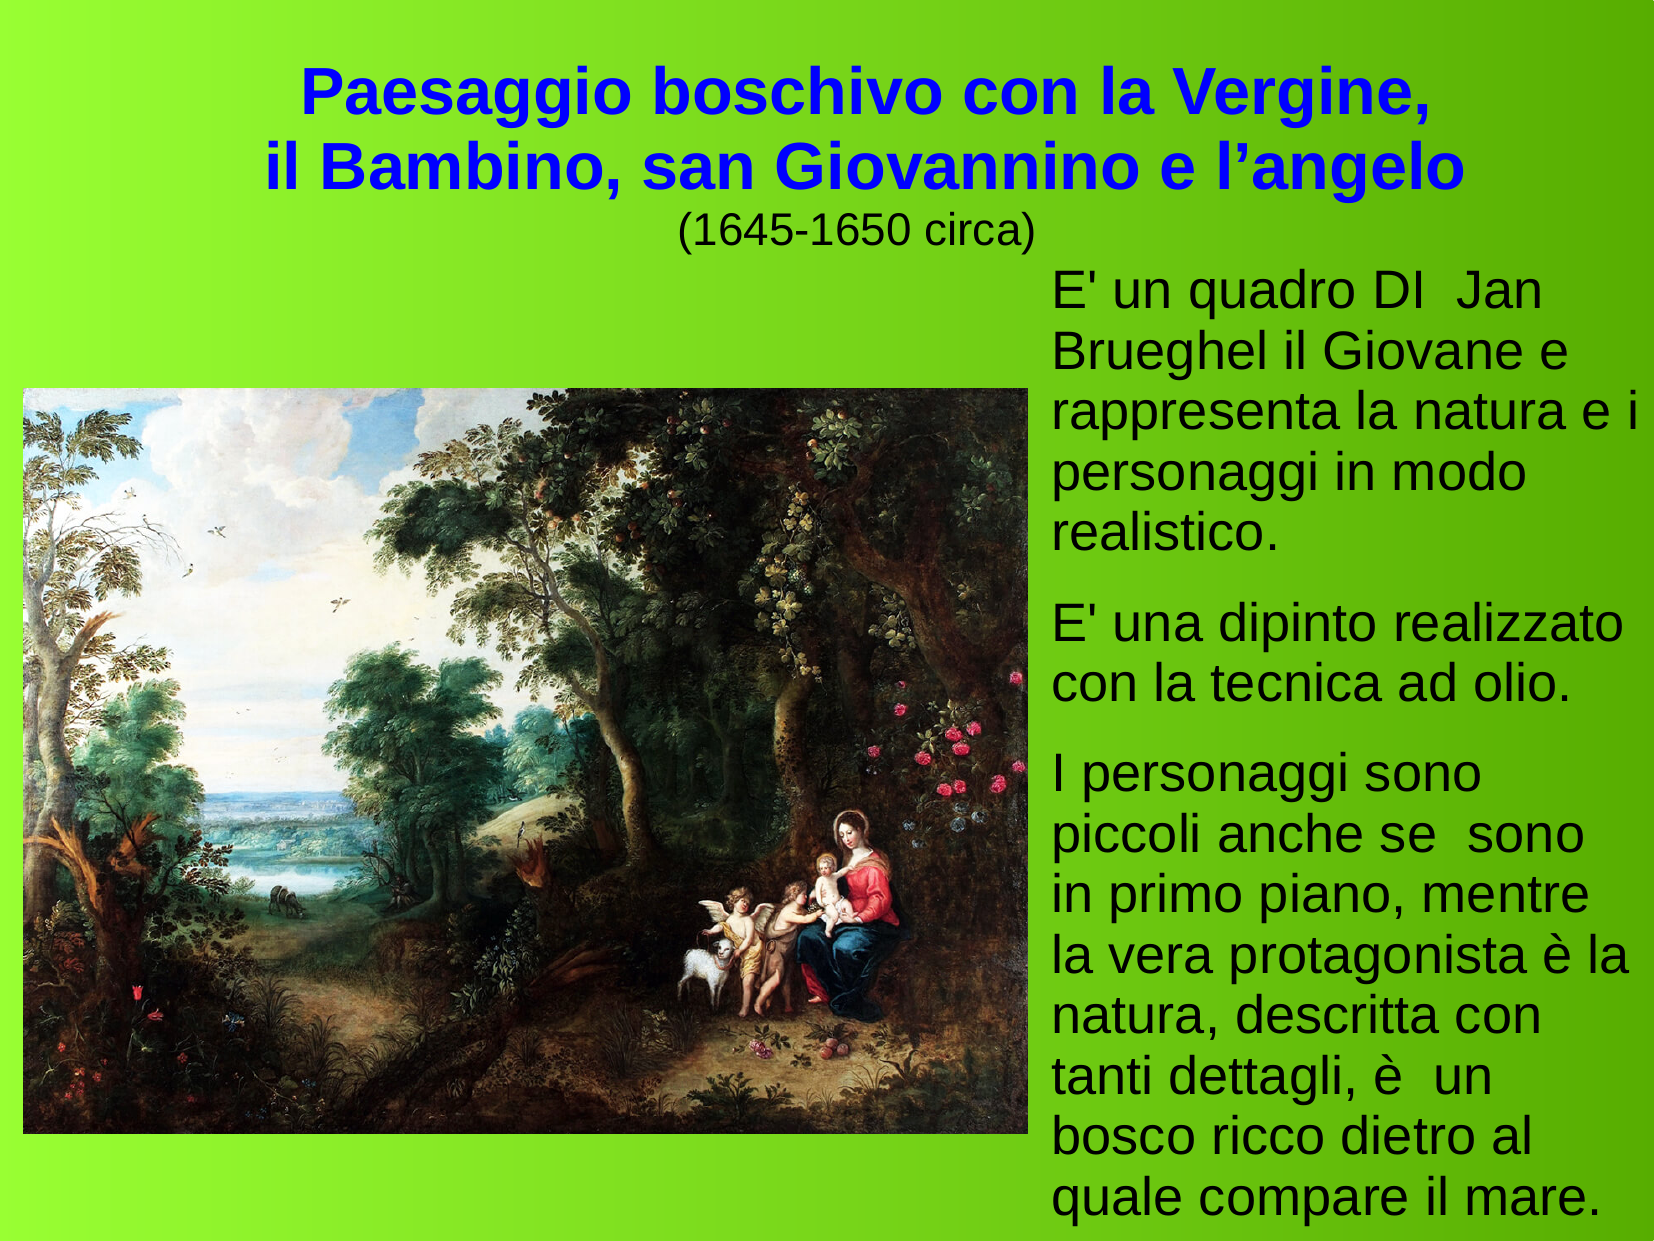

Paesaggio boschivo con la Vergine,
 il Bambino, san Giovannino e l’angelo
(1645-1650 circa)
E' un quadro DI Jan Brueghel il Giovane e rappresenta la natura e i personaggi in modo realistico.
E' una dipinto realizzato con la tecnica ad olio.
I personaggi sono piccoli anche se sono in primo piano, mentre la vera protagonista è la natura, descritta con tanti dettagli, è un bosco ricco dietro al quale compare il mare.
#